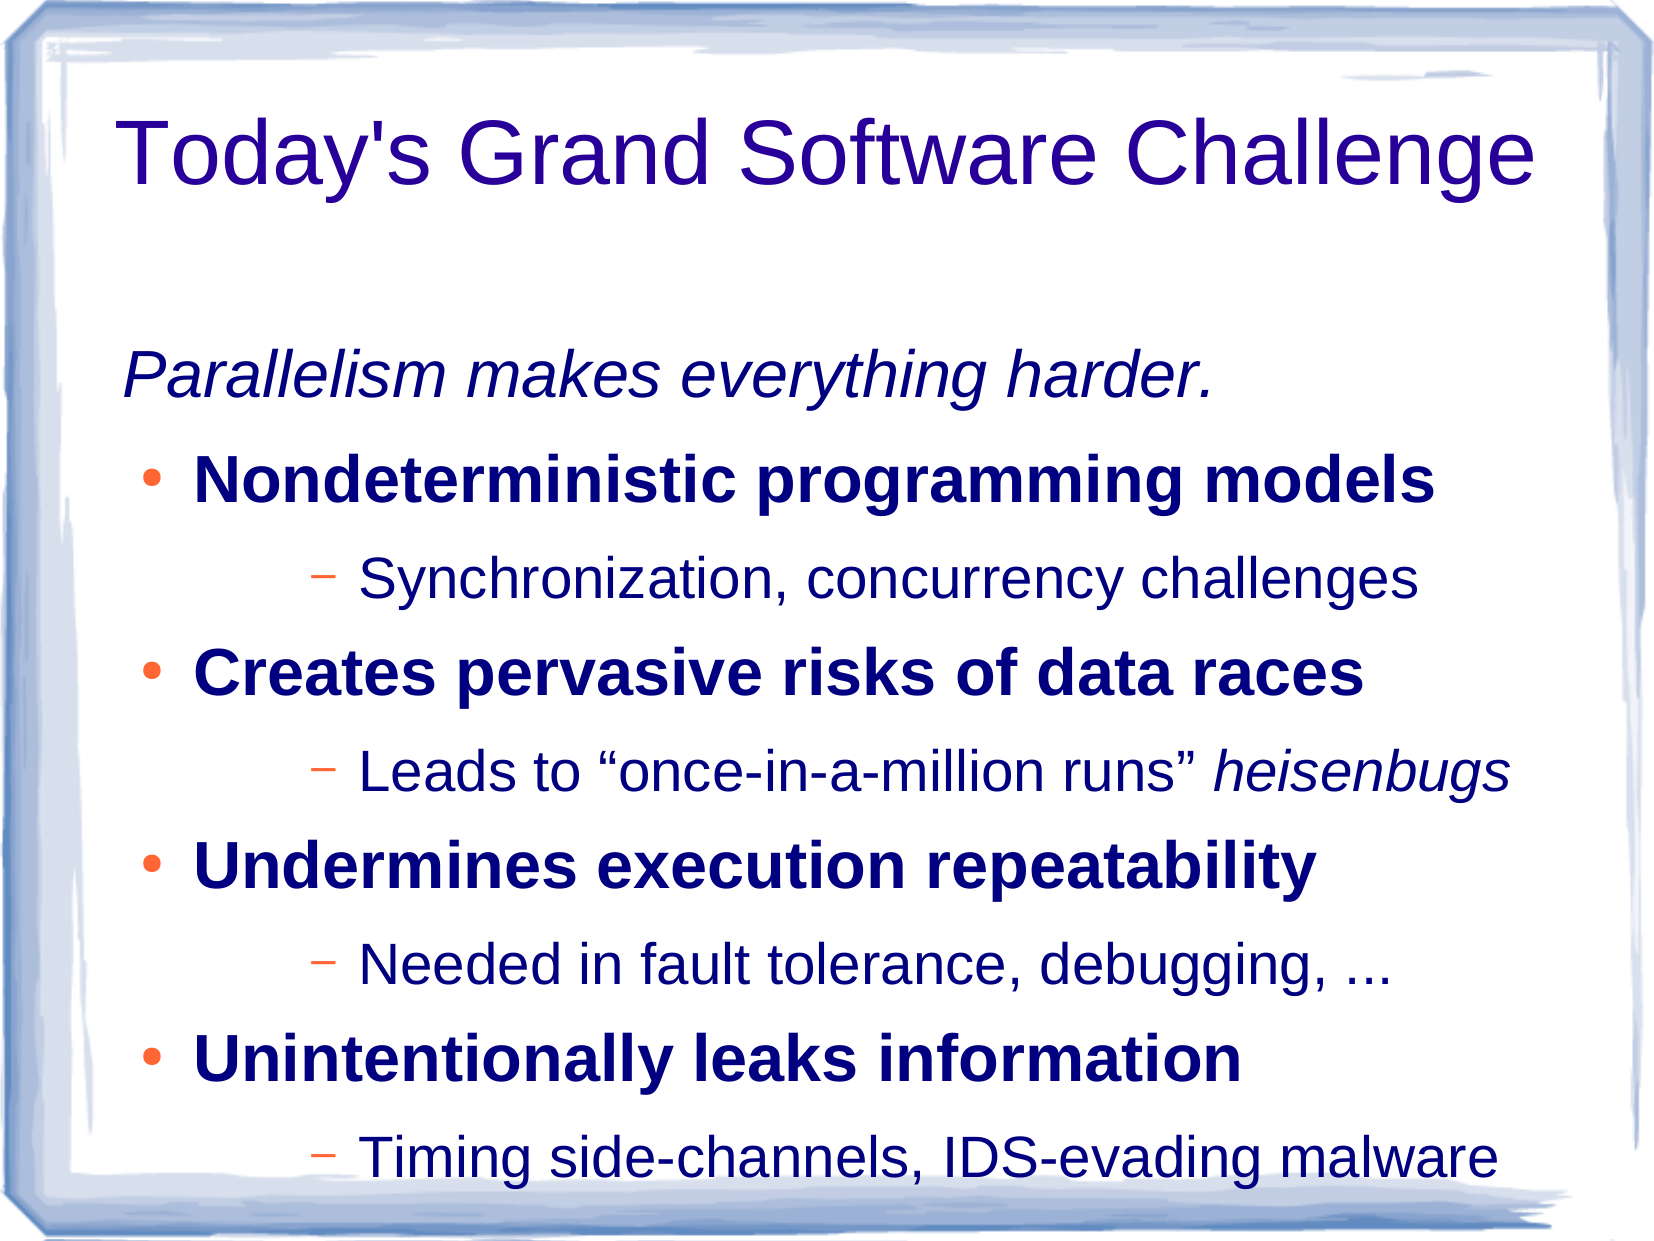

# Today's Grand Software Challenge
Parallelism makes everything harder.
Nondeterministic programming models
Synchronization, concurrency challenges
Creates pervasive risks of data races
Leads to “once-in-a-million runs” heisenbugs
Undermines execution repeatability
Needed in fault tolerance, debugging, ...
Unintentionally leaks information
Timing side-channels, IDS-evading malware